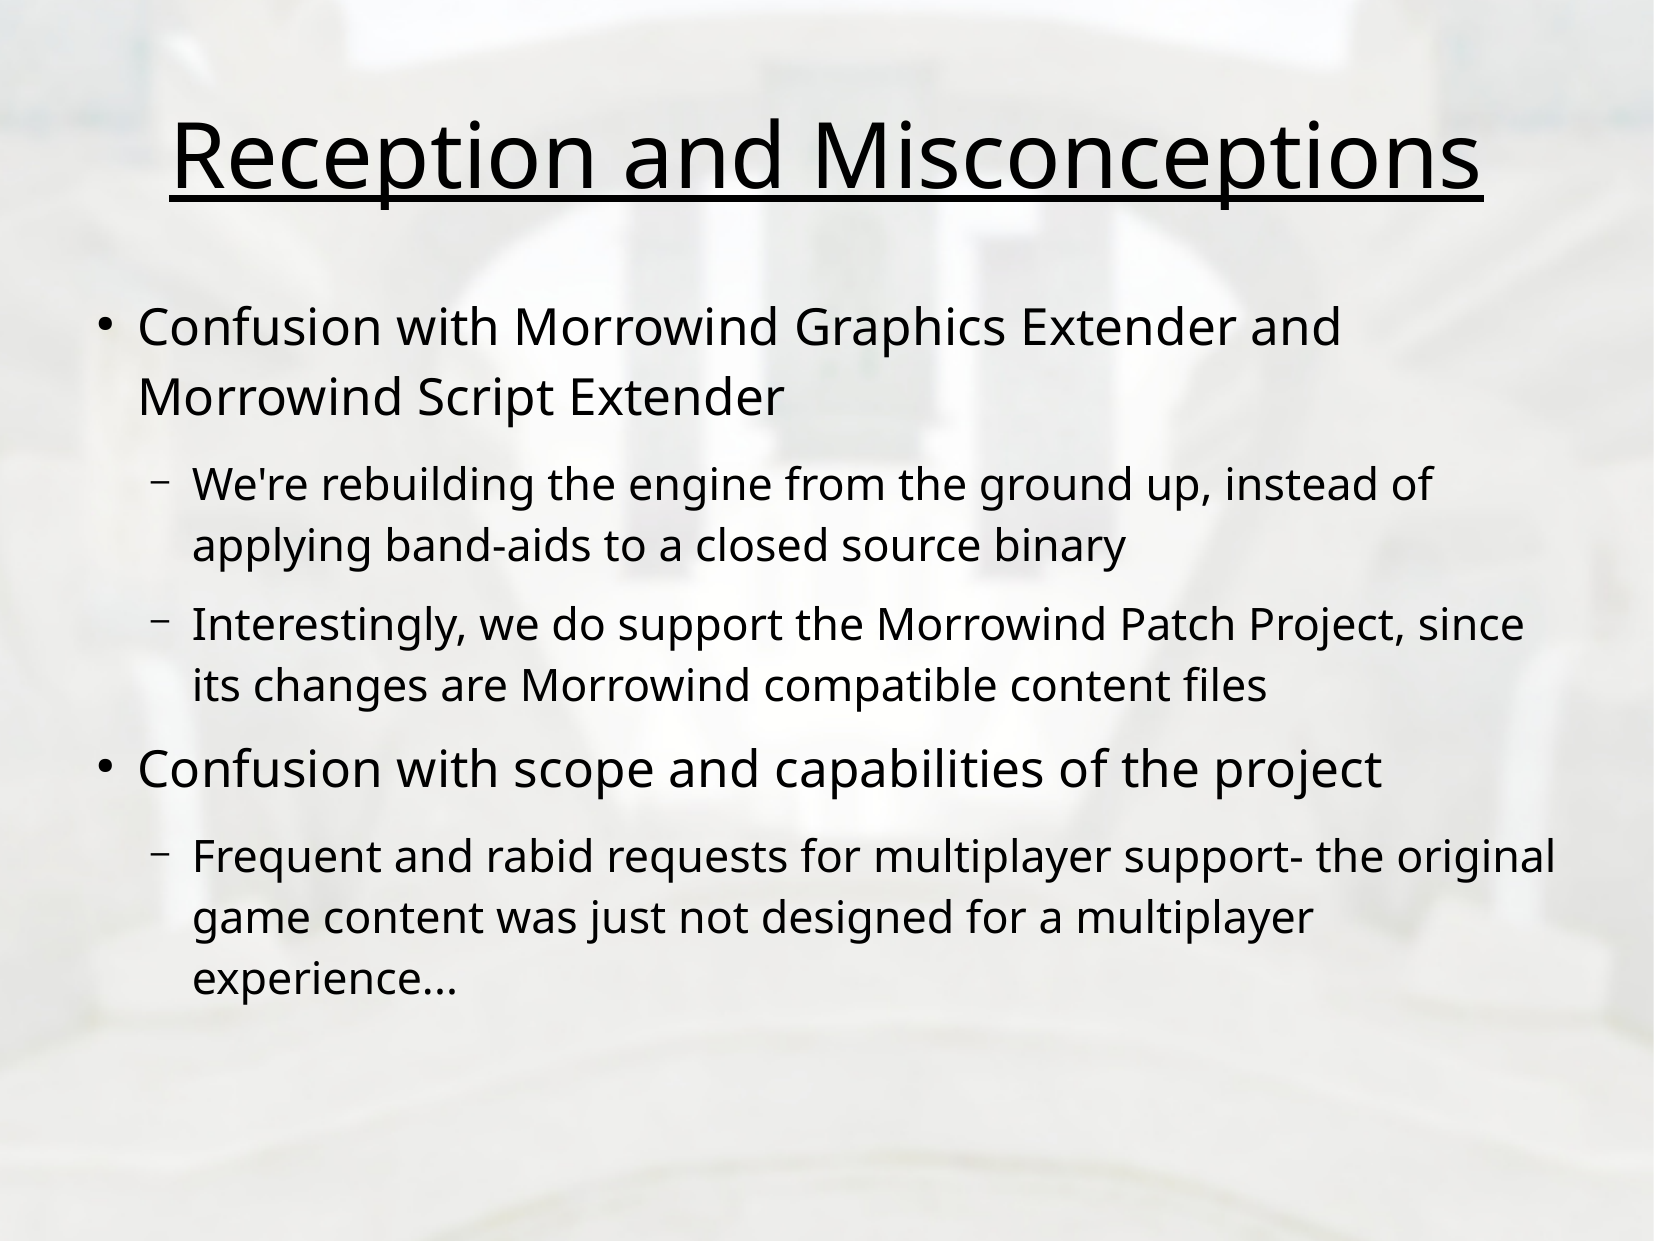

# Reception and Misconceptions
Confusion with Morrowind Graphics Extender and Morrowind Script Extender
We're rebuilding the engine from the ground up, instead of applying band-aids to a closed source binary
Interestingly, we do support the Morrowind Patch Project, since its changes are Morrowind compatible content files
Confusion with scope and capabilities of the project
Frequent and rabid requests for multiplayer support- the original game content was just not designed for a multiplayer experience...